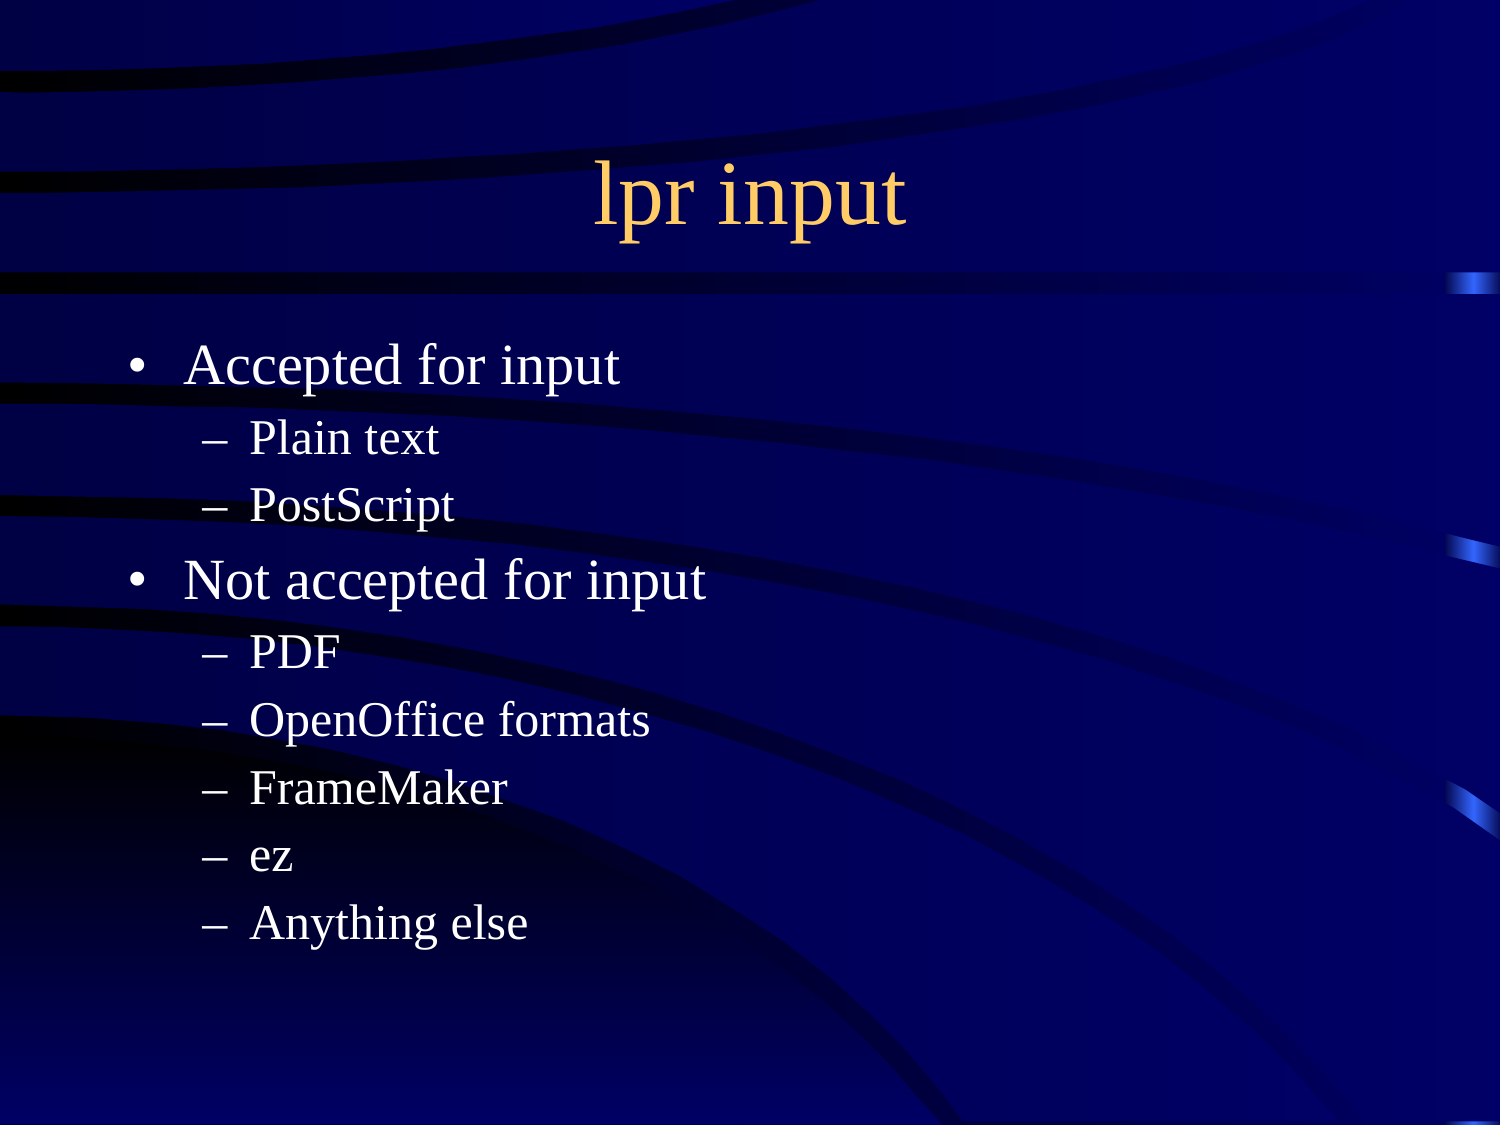

# lpr input
Accepted for input
Plain text
PostScript
Not accepted for input
PDF
OpenOffice formats
FrameMaker
ez
Anything else